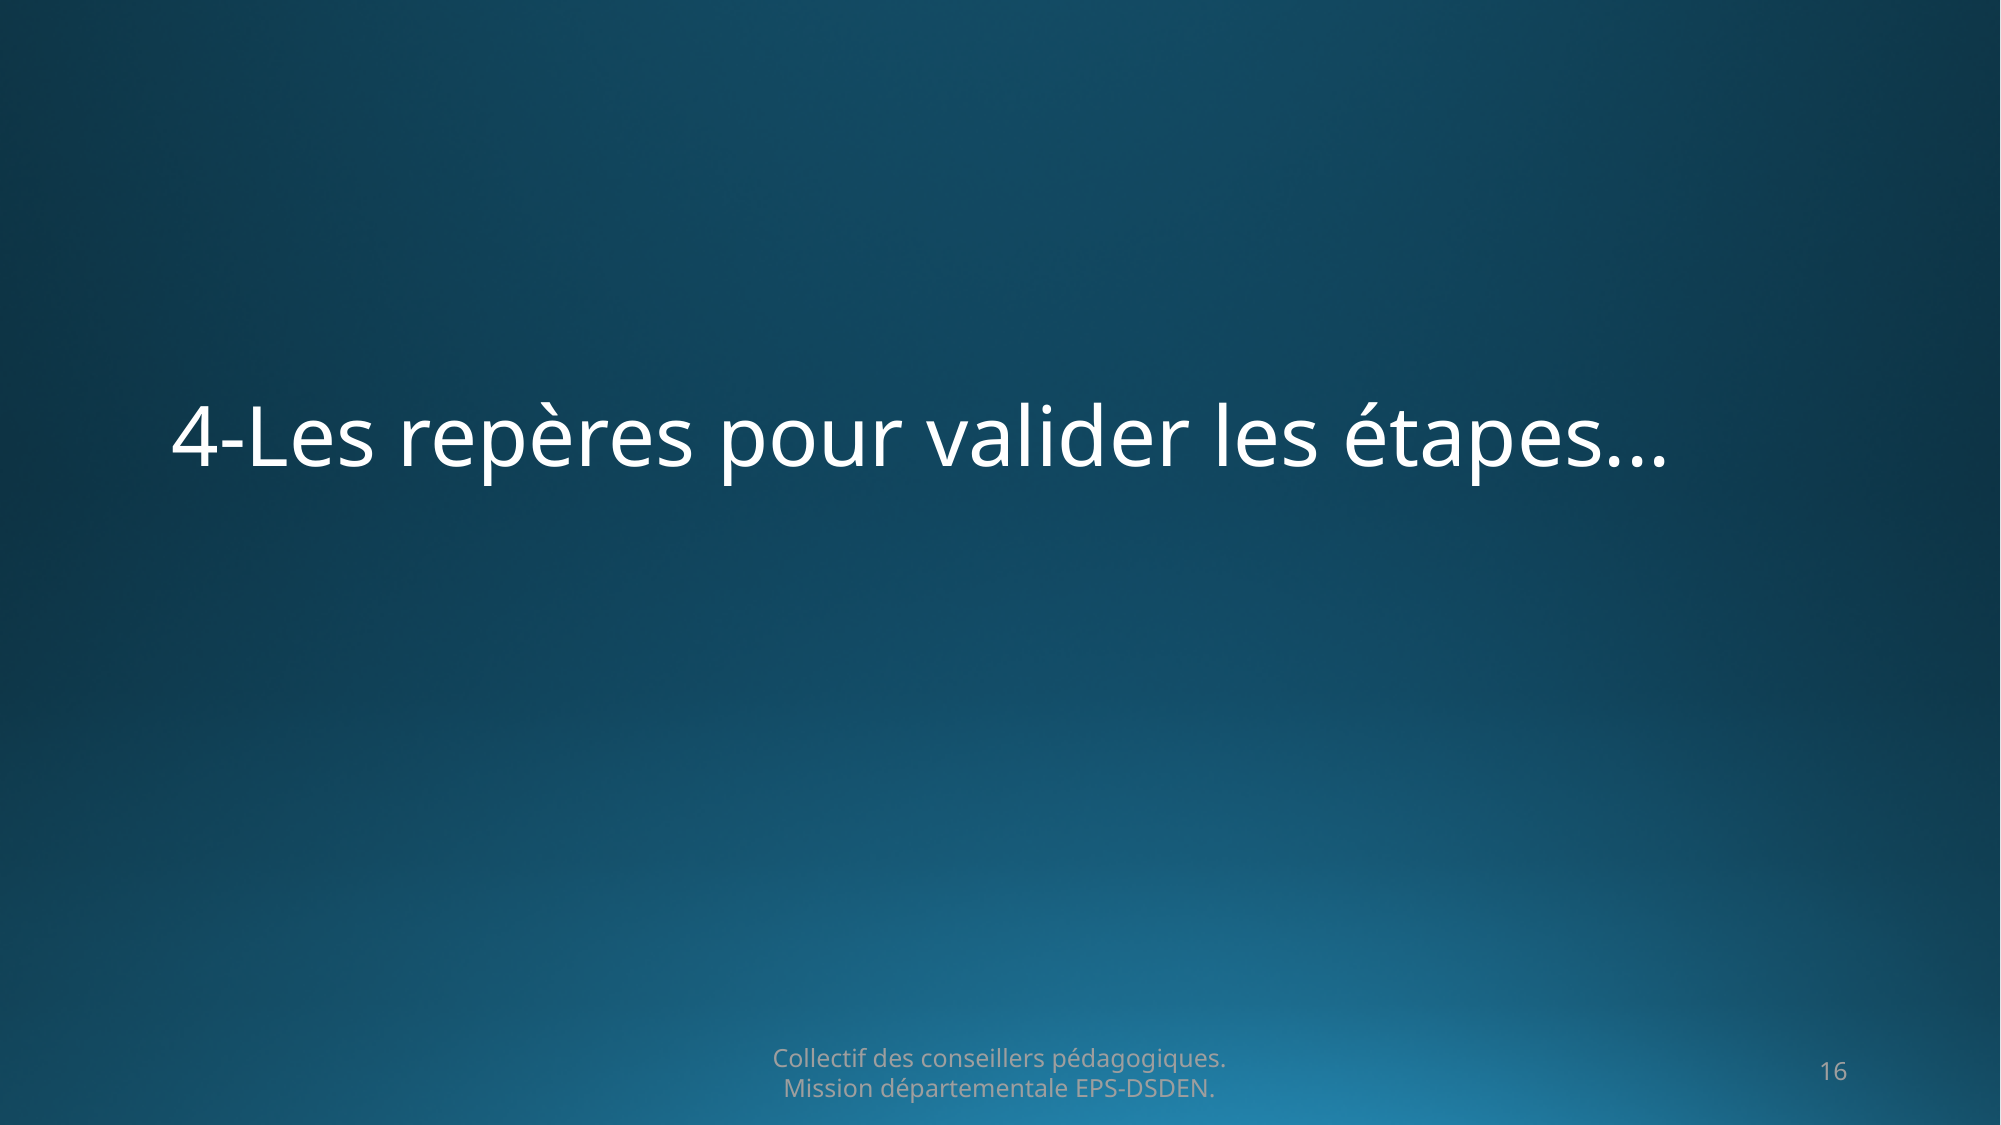

4-Les repères pour valider les étapes...
Collectif des conseillers pédagogiques.
Mission départementale EPS-DSDEN.